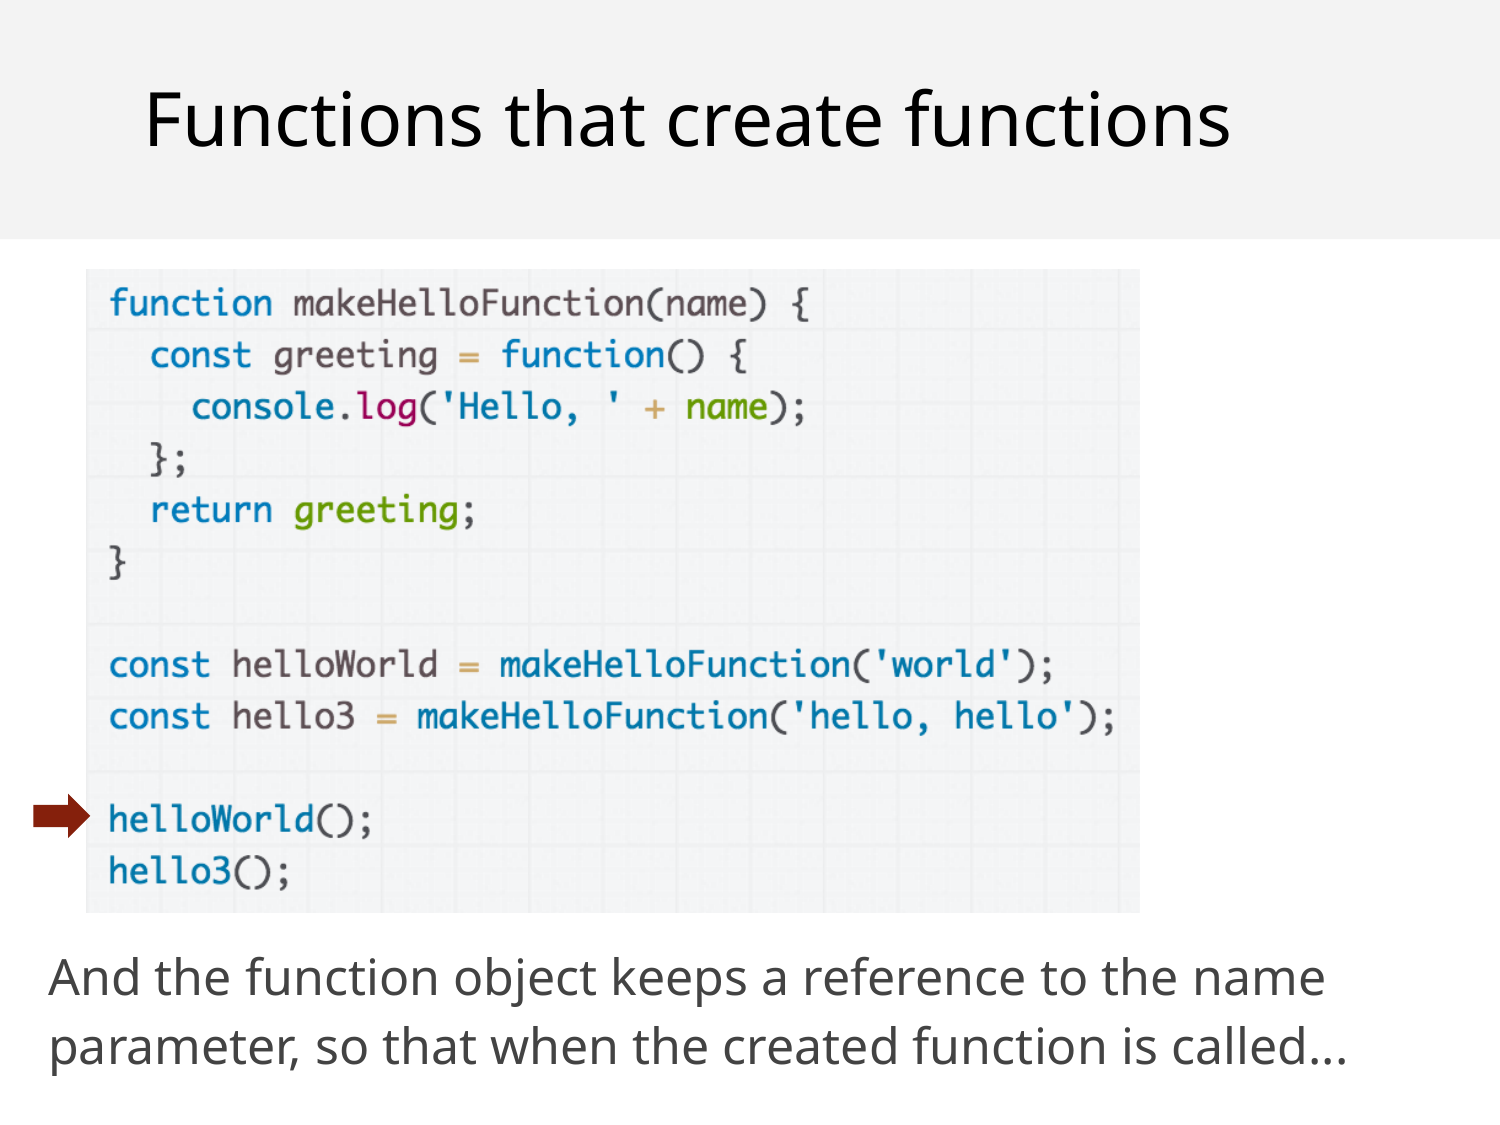

# Functions that create functions
And the function object keeps a reference to the name parameter, so that when the created function is called...